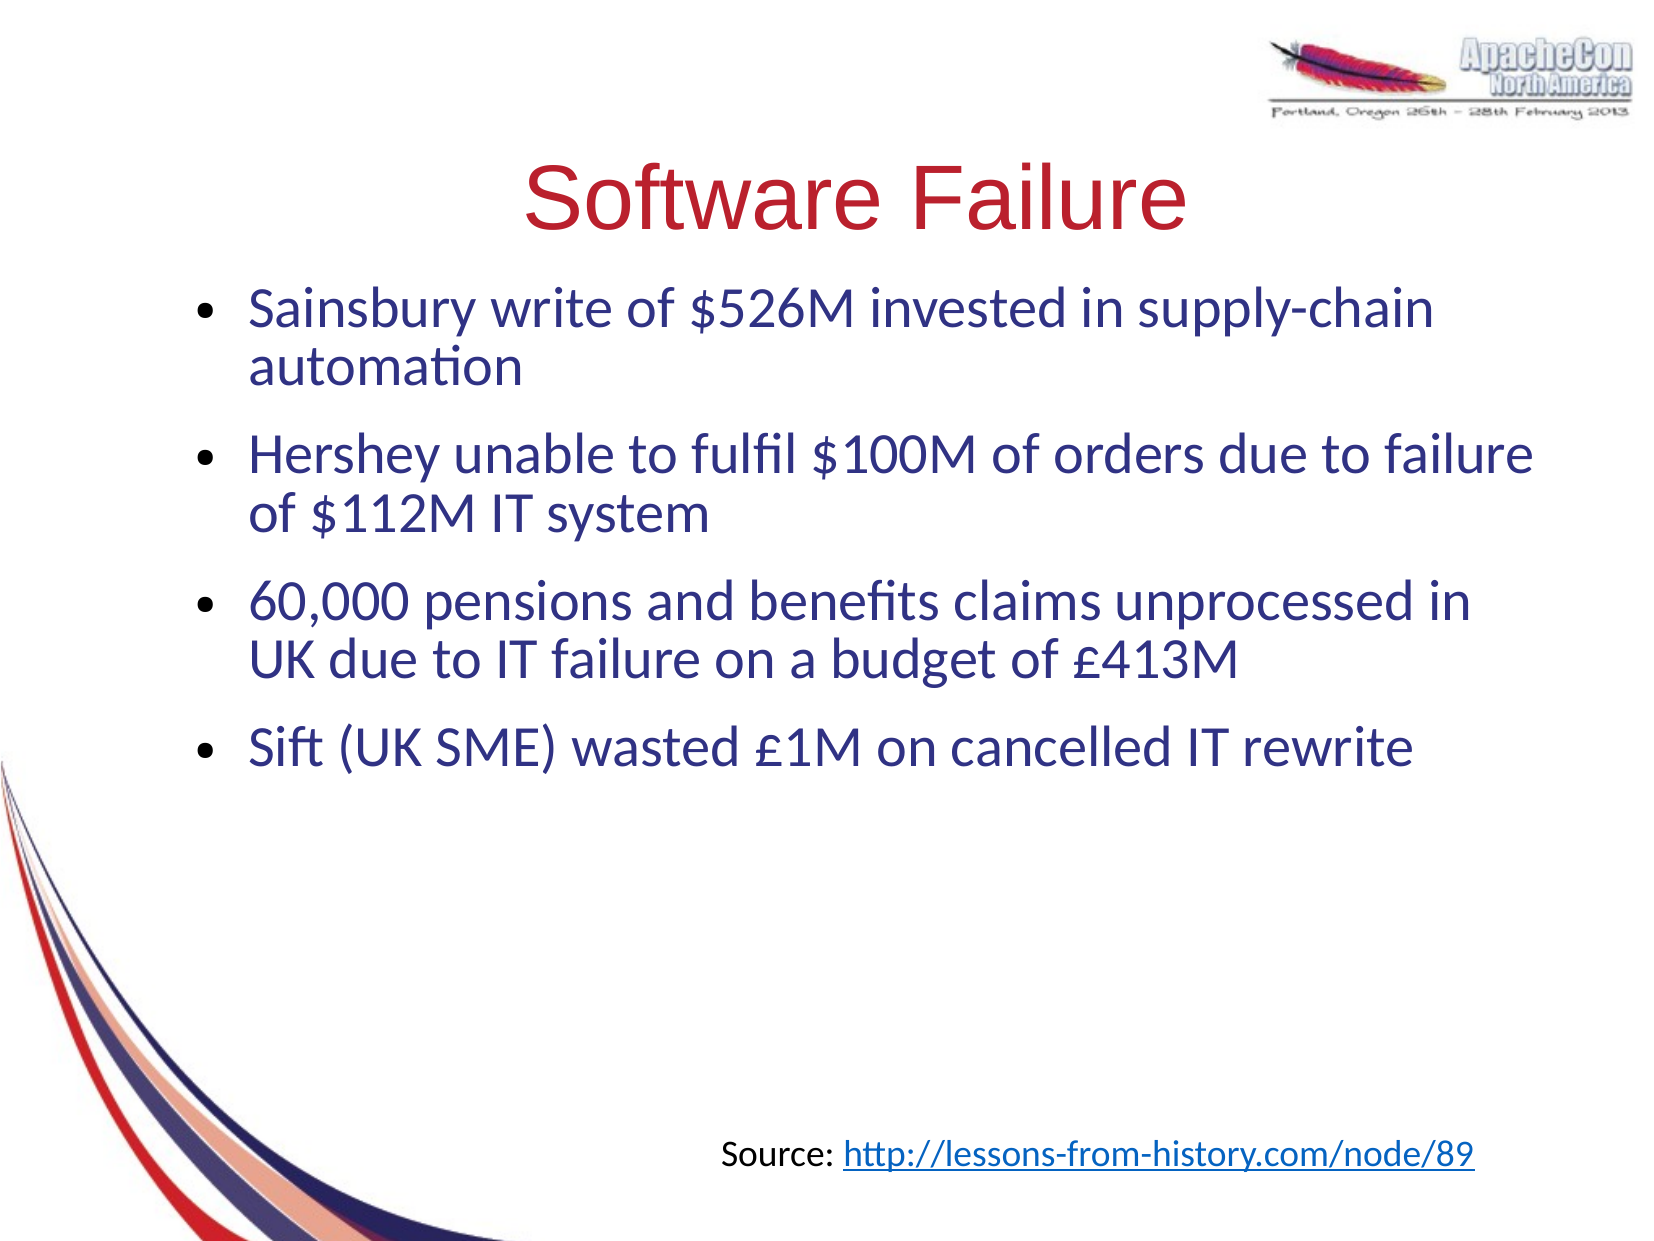

# Software Failure
Sainsbury write of $526M invested in supply-chain automation
Hershey unable to fulfil $100M of orders due to failure of $112M IT system
60,000 pensions and benefits claims unprocessed in UK due to IT failure on a budget of £413M
Sift (UK SME) wasted £1M on cancelled IT rewrite
Source: http://lessons-from-history.com/node/89